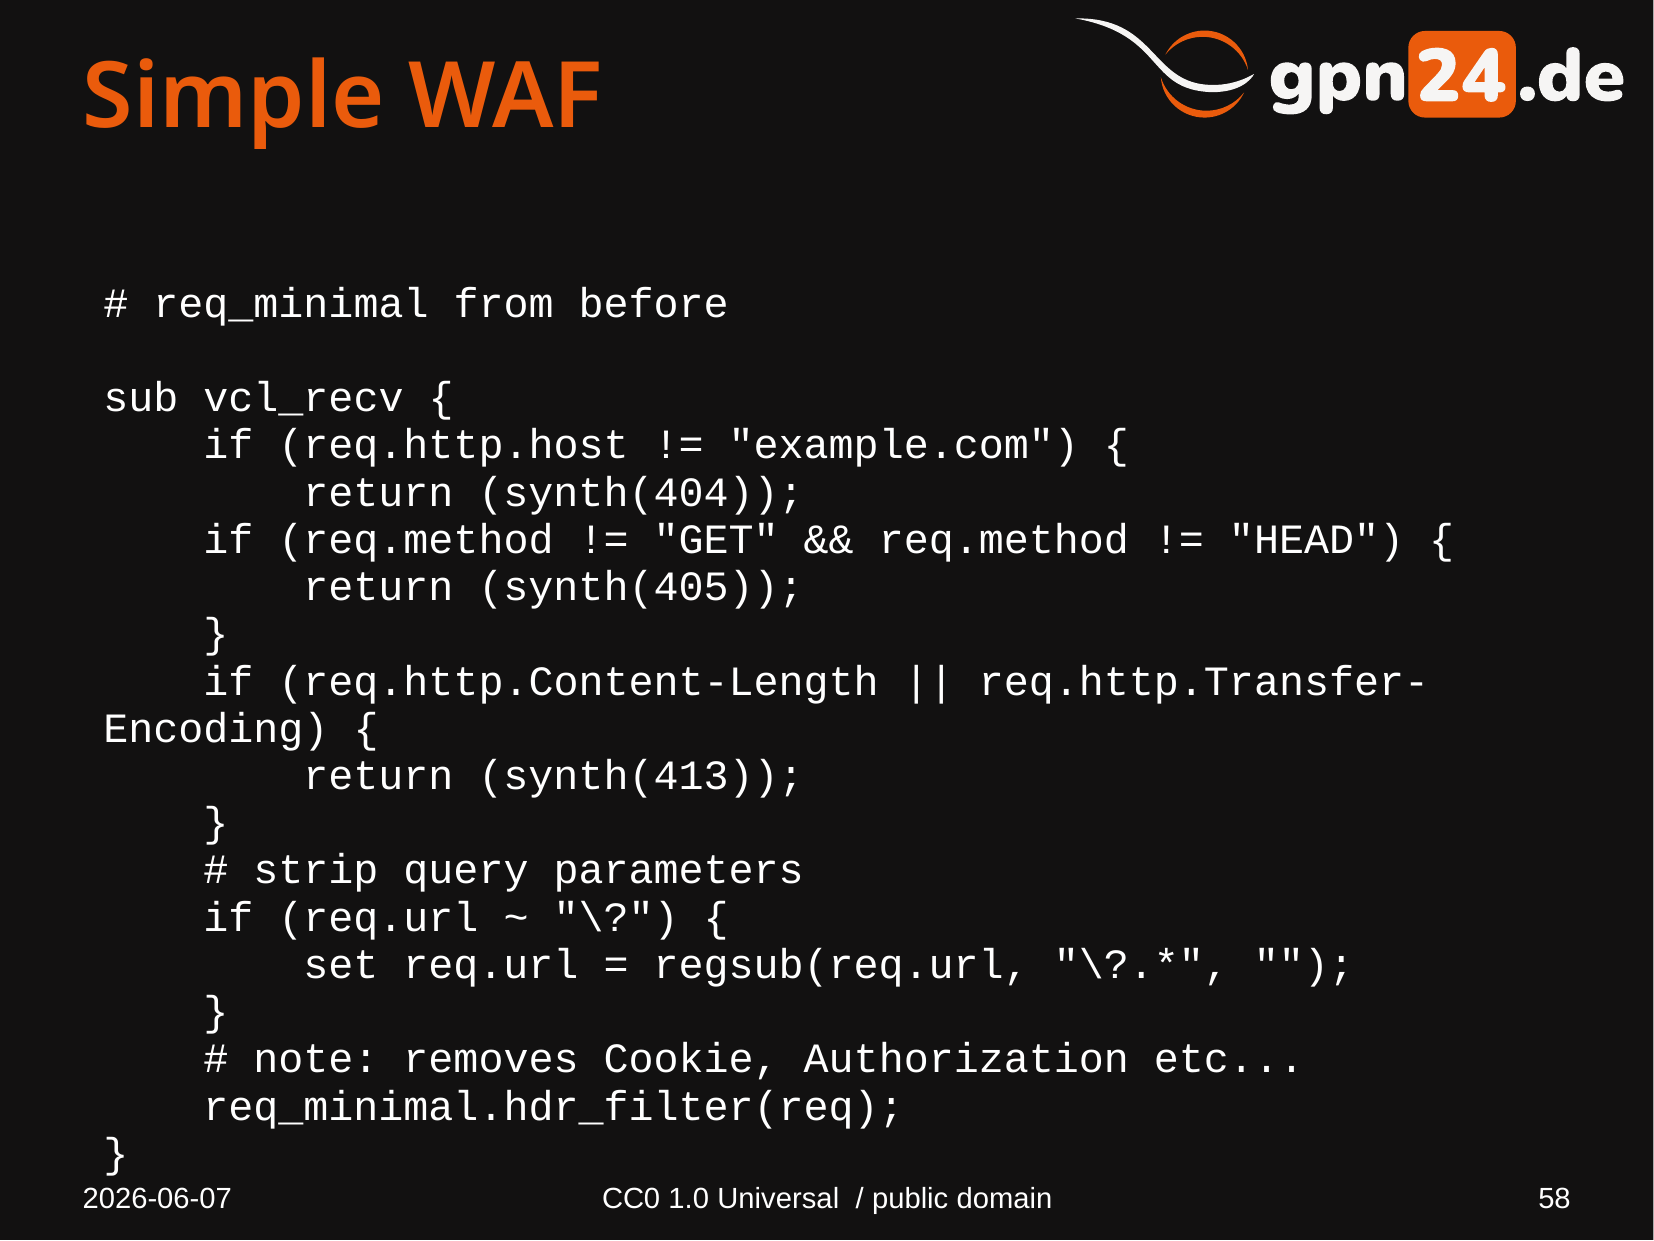

# Simple WAF
# req_minimal from before sub vcl_recv {
 if (req.http.host != "example.com") {
 return (synth(404));
 if (req.method != "GET" && req.method != "HEAD") {
 return (synth(405));
 }
 if (req.http.Content-Length || req.http.Transfer-Encoding) {
 return (synth(413));
 }
 # strip query parameters
 if (req.url ~ "\?") {
 set req.url = regsub(req.url, "\?.*", "");
 }
 # note: removes Cookie, Authorization etc...
 req_minimal.hdr_filter(req);
}
2026-06-07
CC0 1.0 Universal / public domain
58